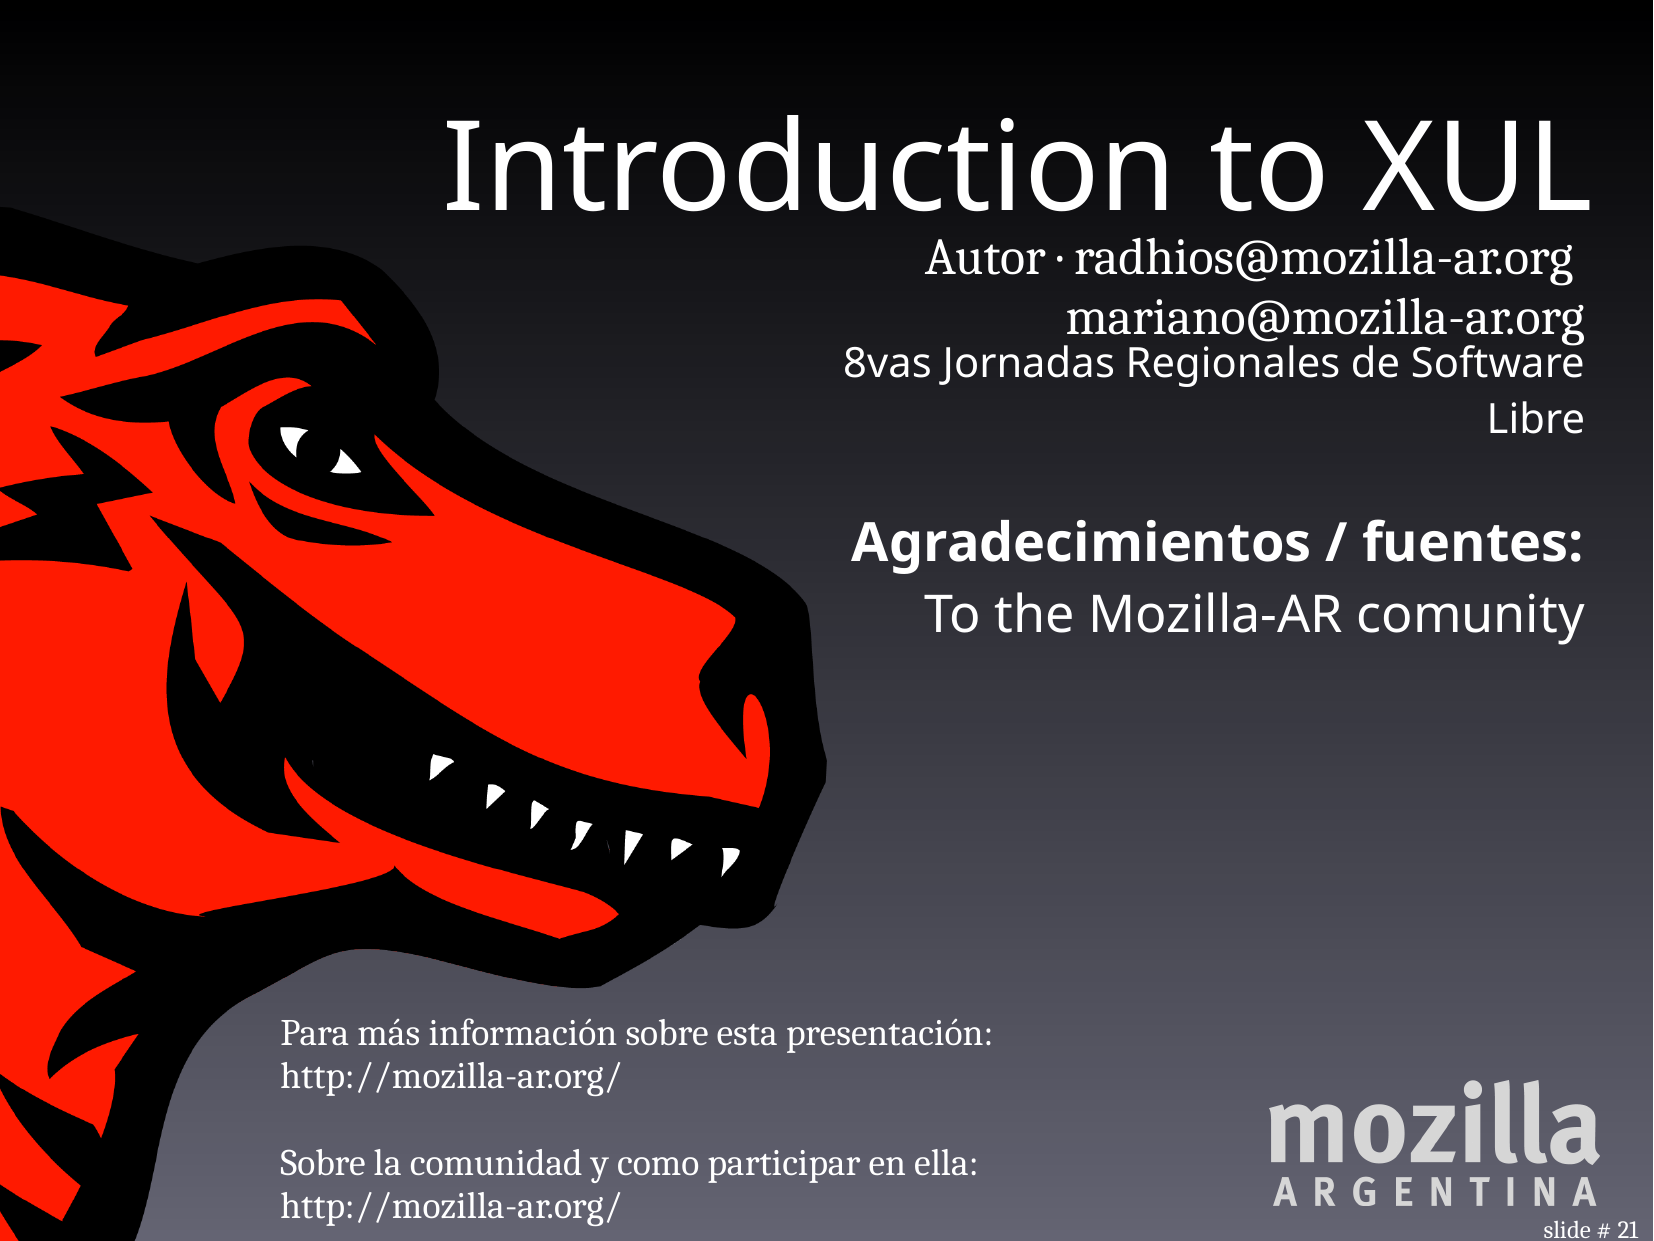

# Introduction to XUL
Autor · radhios@mozilla-ar.org
mariano@mozilla-ar.org
8vas Jornadas Regionales de Software Libre
Agradecimientos / fuentes:
To the Mozilla-AR comunity
Para más información sobre esta presentación:
http://mozilla-ar.org/
Sobre la comunidad y como participar en ella:
http://mozilla-ar.org/